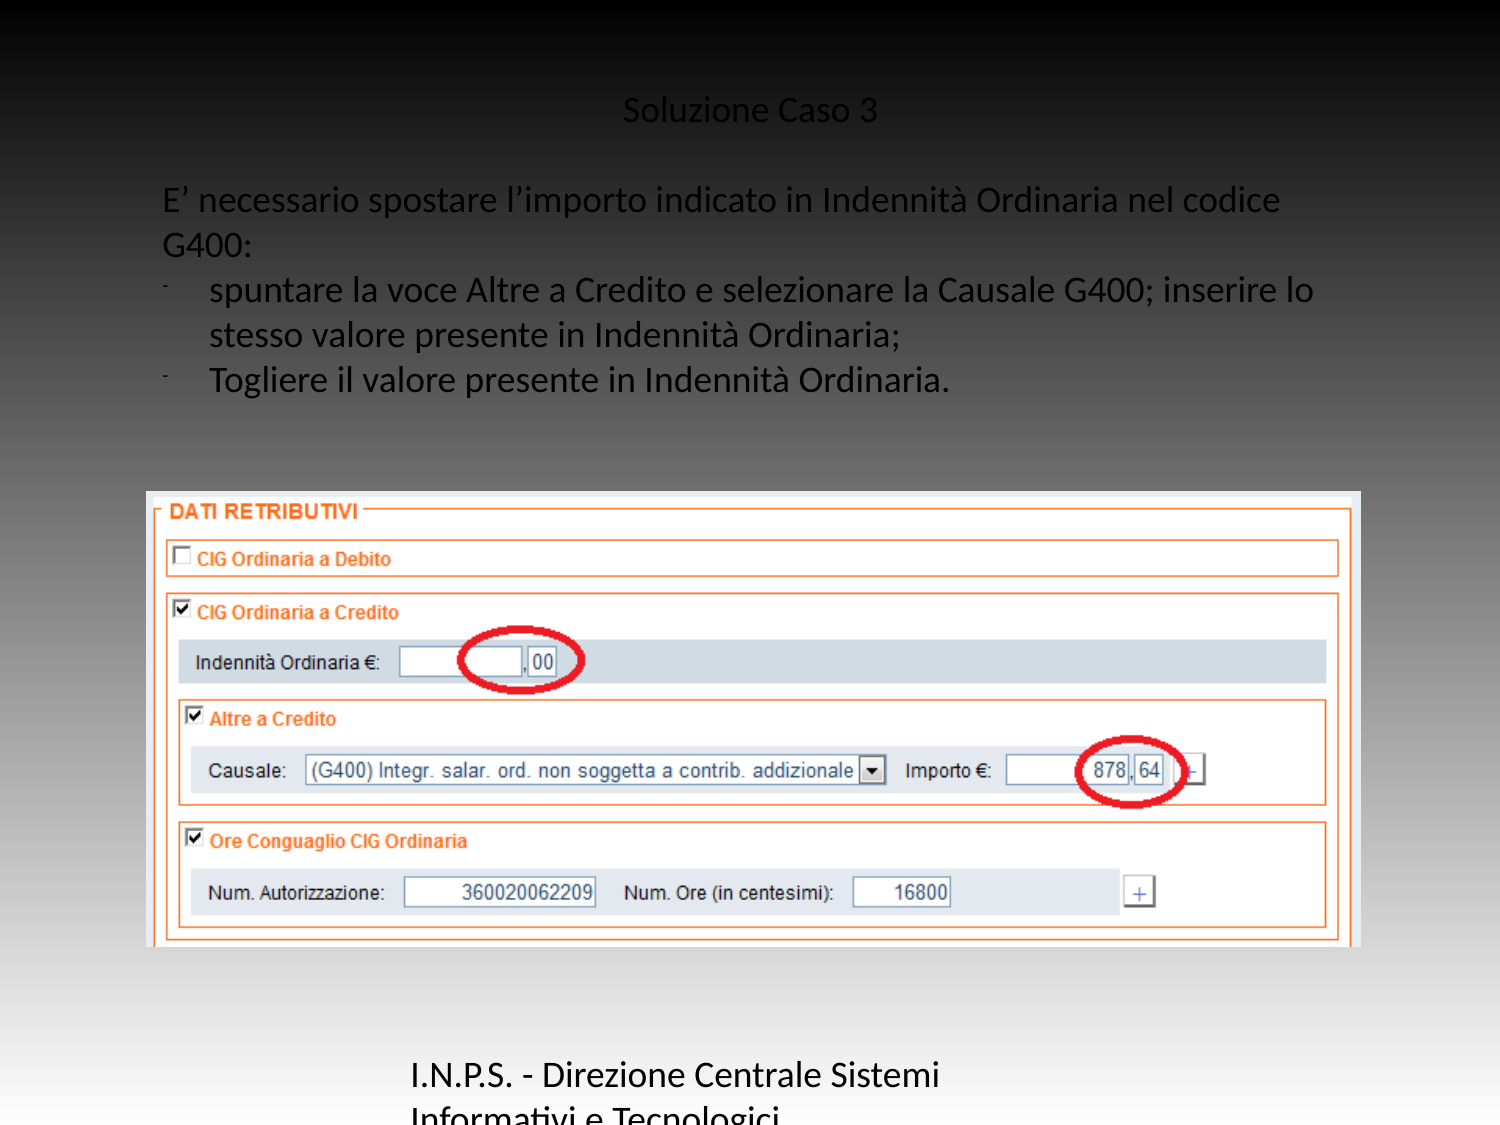

Soluzione Caso 3
E’ necessario spostare l’importo indicato in Indennità Ordinaria nel codice G400:
spuntare la voce Altre a Credito e selezionare la Causale G400; inserire lo stesso valore presente in Indennità Ordinaria;
Togliere il valore presente in Indennità Ordinaria.
I.N.P.S. - Direzione Centrale Sistemi Informativi e Tecnologici